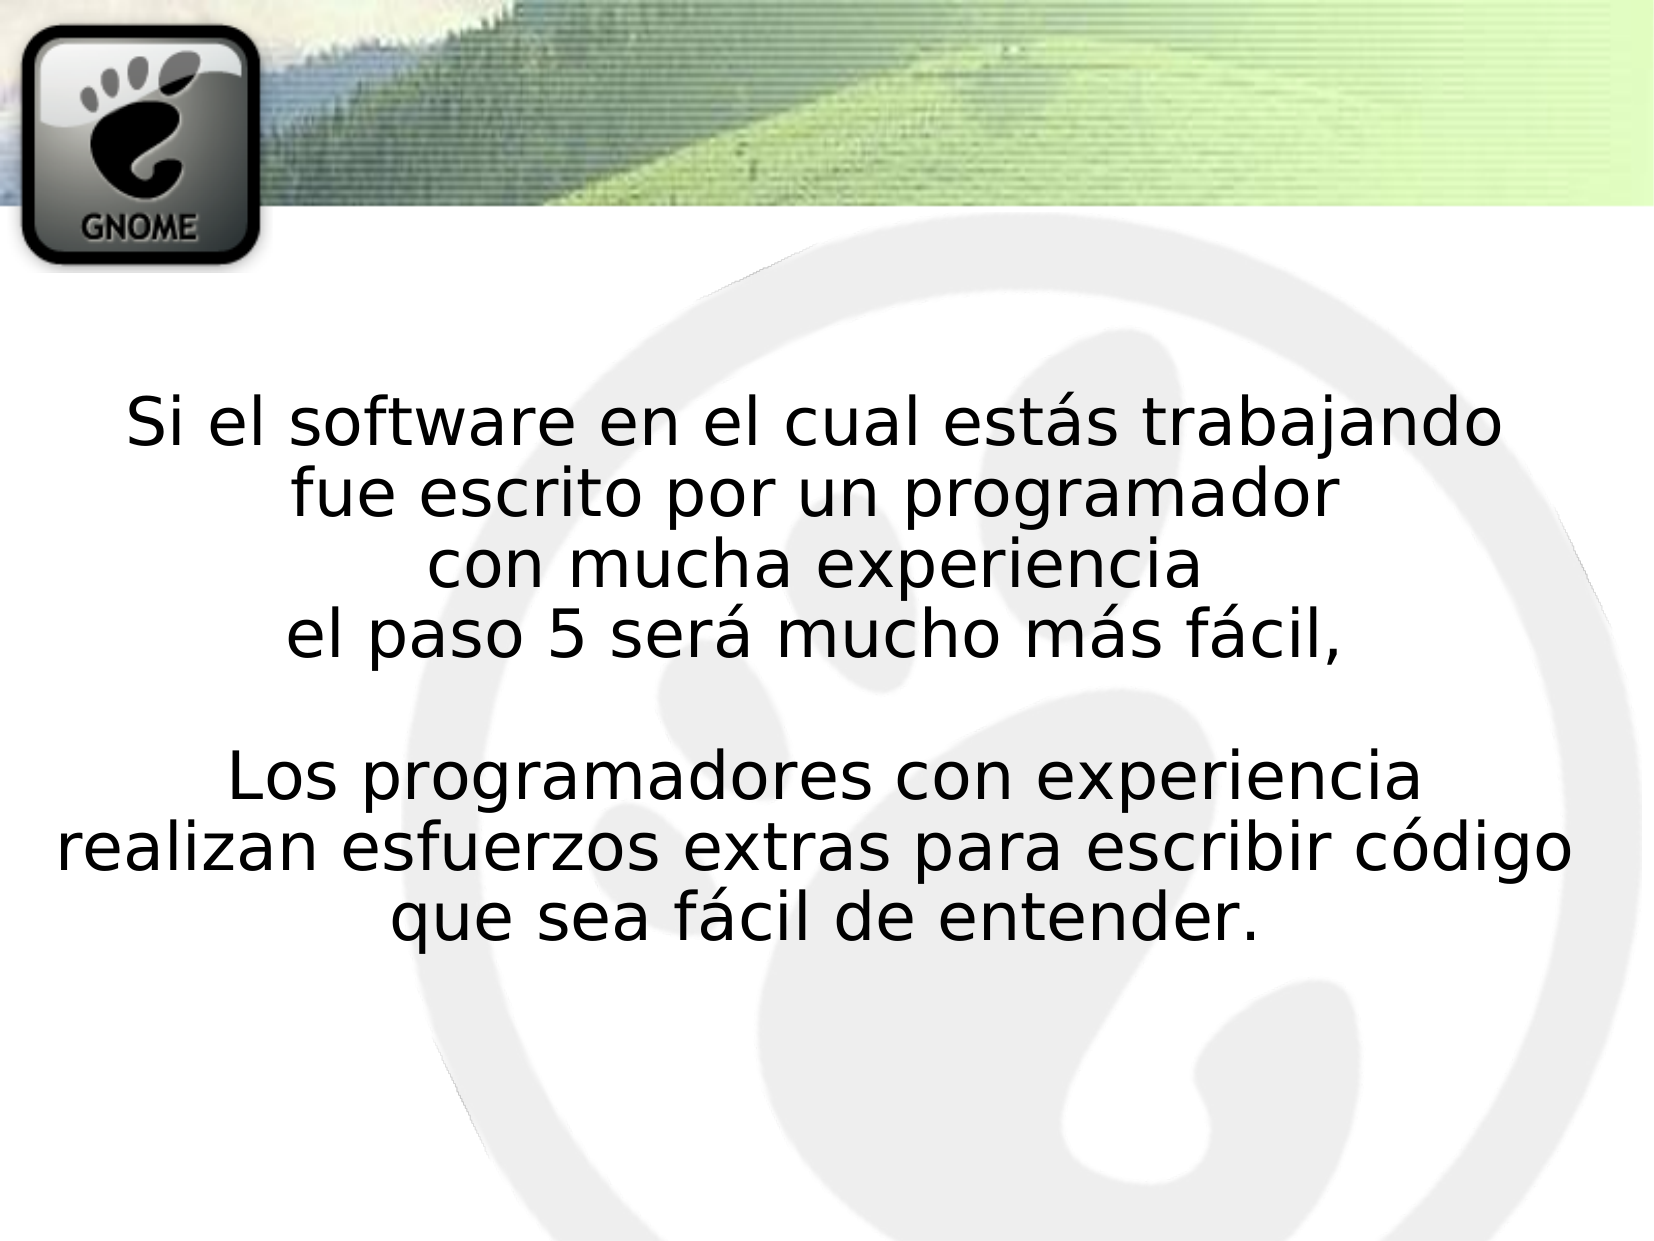

#
Si el software en el cual estás trabajando
fue escrito por un programador
con mucha experiencia
el paso 5 será mucho más fácil,
Los programadores con experiencia
realizan esfuerzos extras para escribir código
que sea fácil de entender.